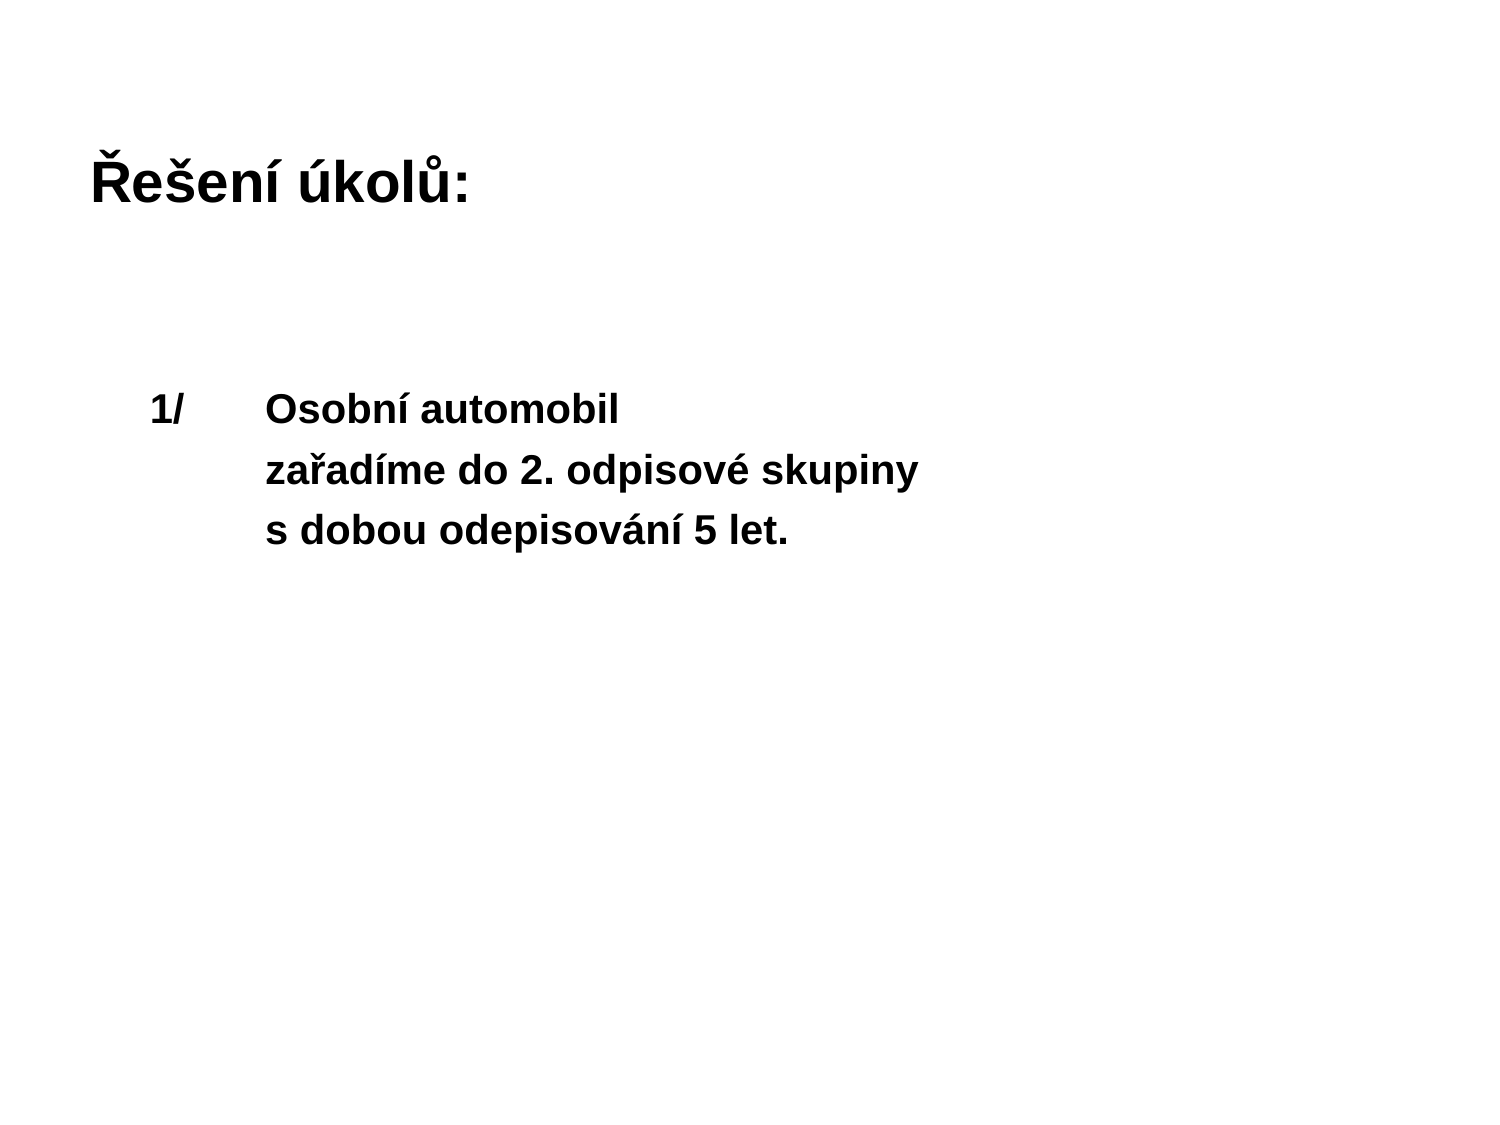

# Řešení úkolů:
 1/	Osobní automobil
		zařadíme do 2. odpisové skupiny
		s dobou odepisování 5 let.